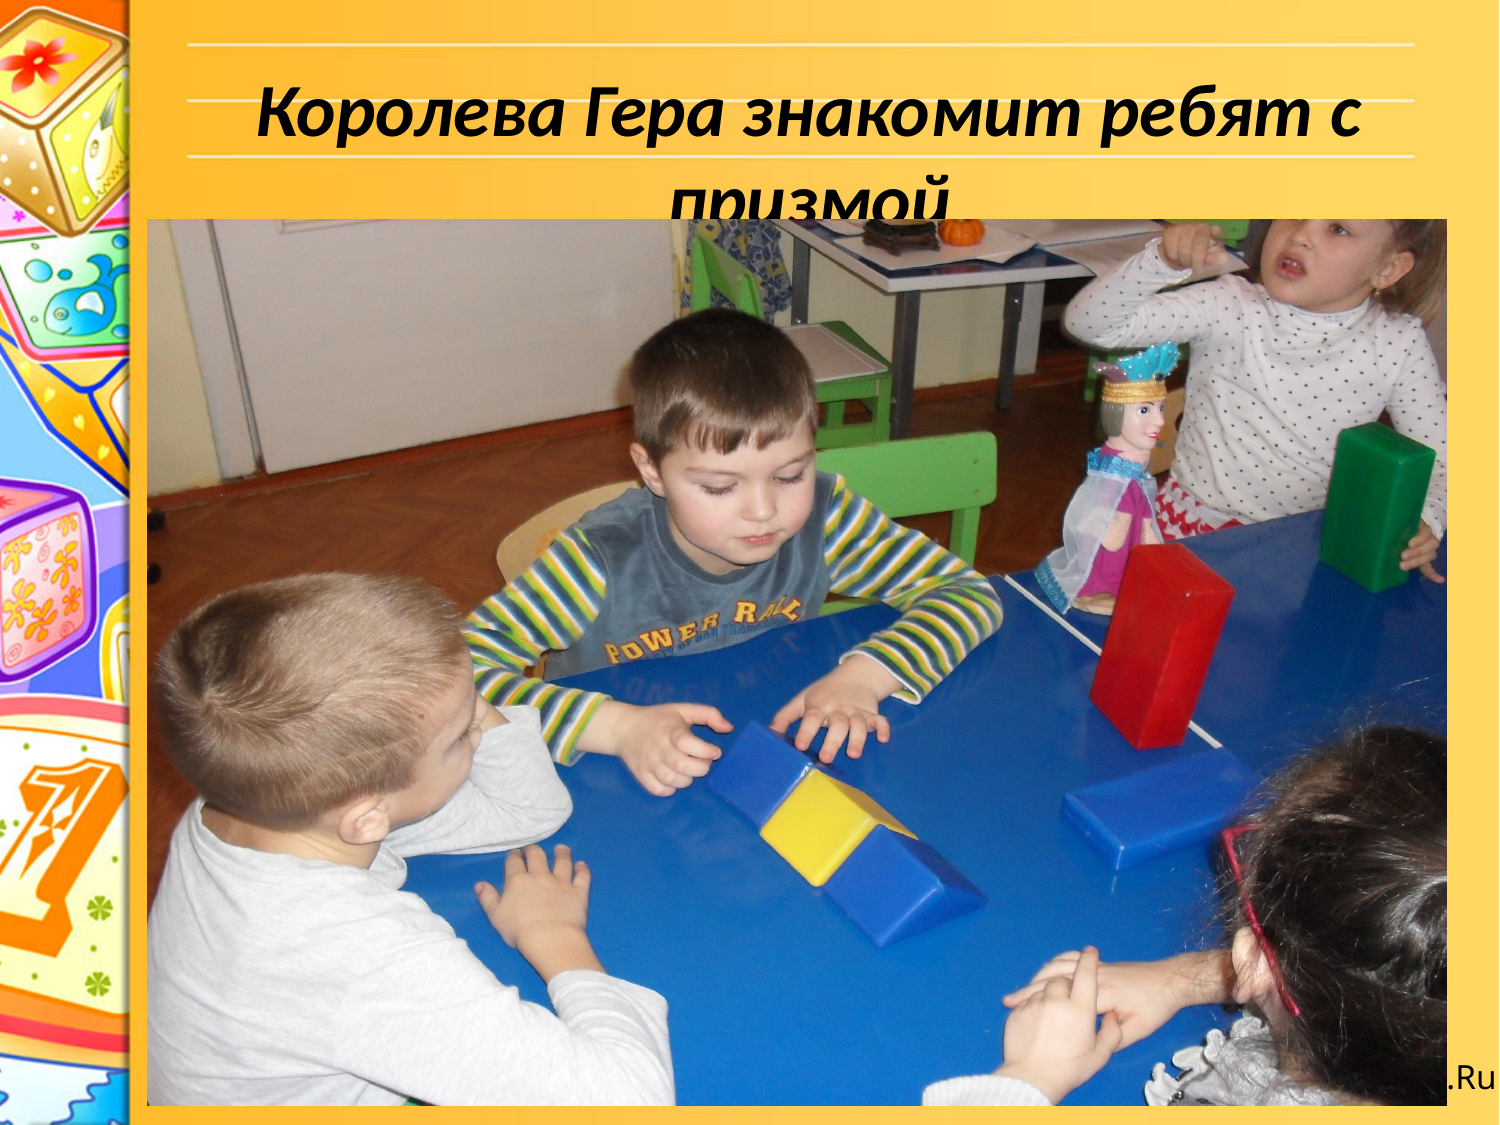

# Королева Гера знакомит ребят с призмой